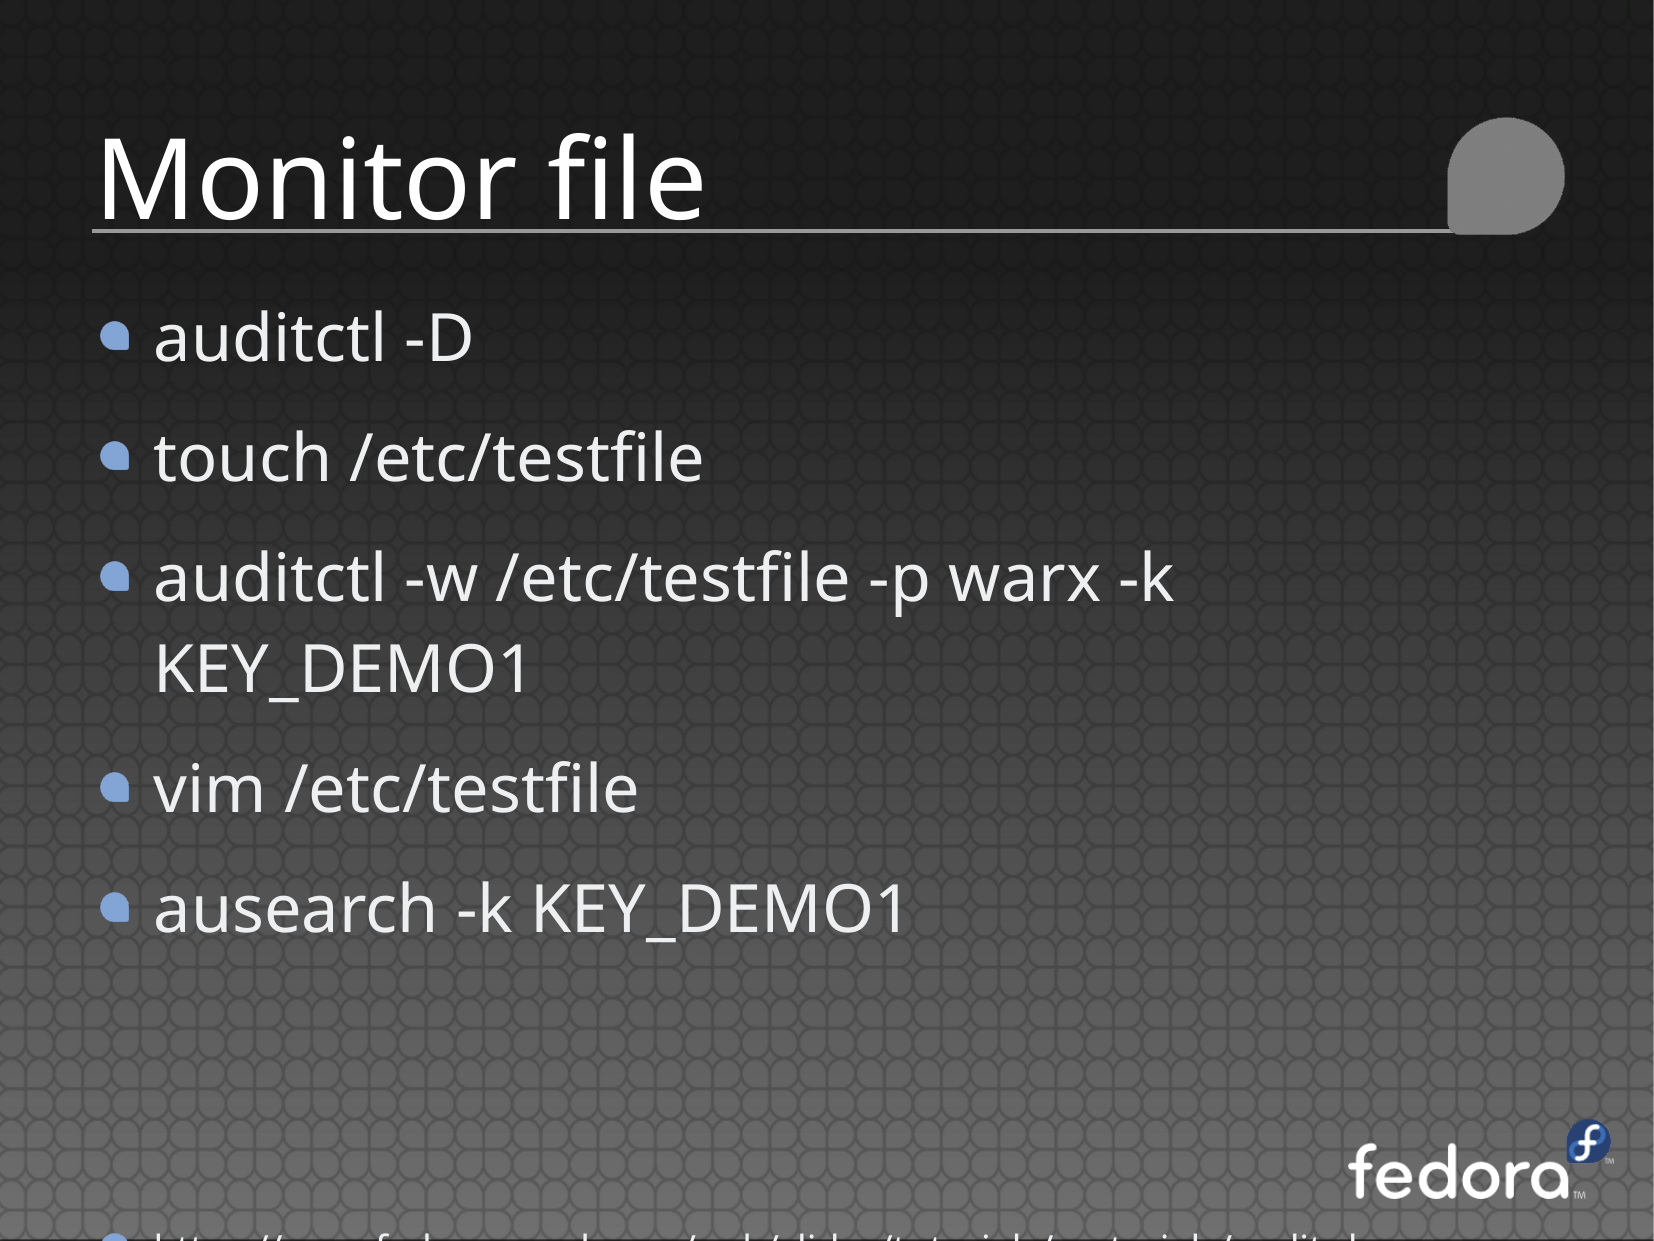

Monitor file
# auditctl -D
touch /etc/testfile
auditctl -w /etc/testfile -p warx -k KEY_DEMO1
vim /etc/testfile
ausearch -k KEY_DEMO1
https://zsun.fedorapeople.org/pub/slides/tutorials/materials/audit-demo-file.cast